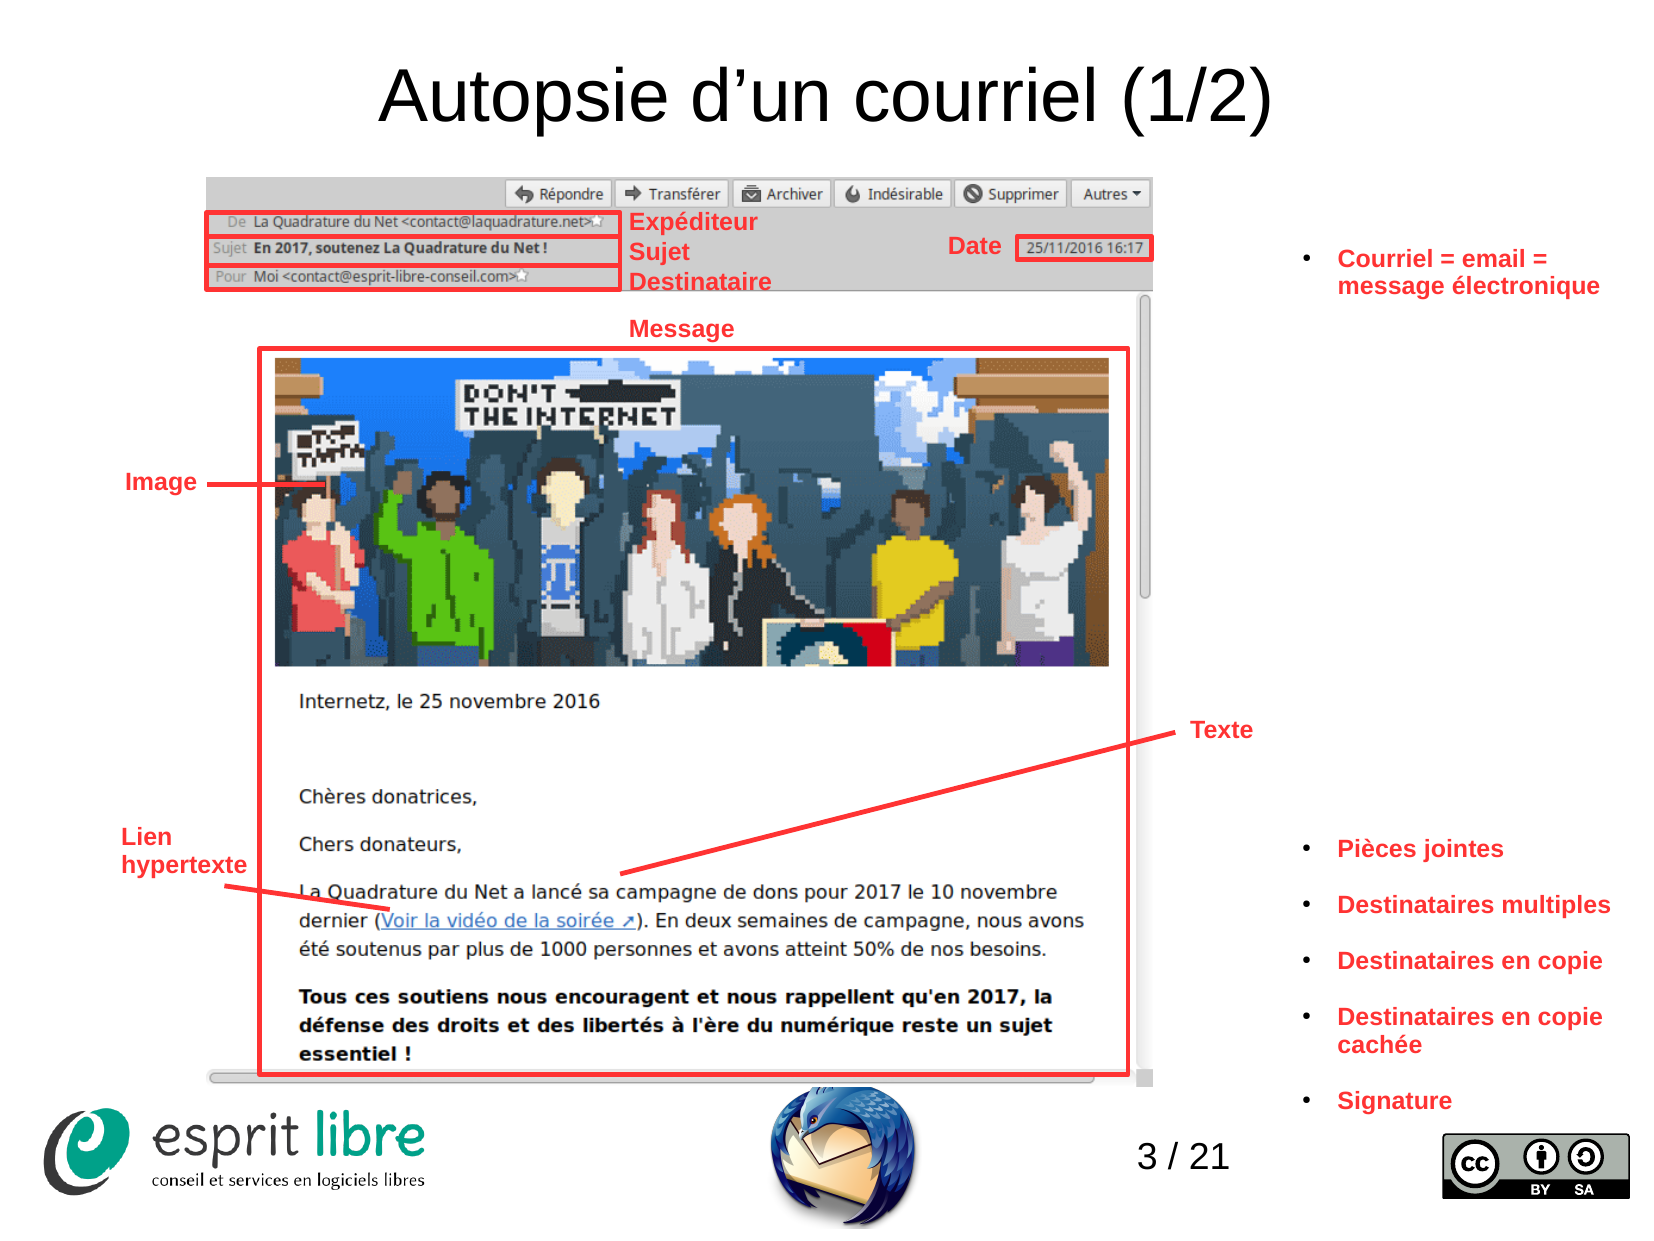

# Autopsie d’un courriel (1/2)
Expéditeur
Date
Sujet
Courriel = email = message électronique
Destinataire
Message
Image
Texte
Lien hypertexte
Pièces jointes
Destinataires multiples
Destinataires en copie
Destinataires en copie cachée
Signature